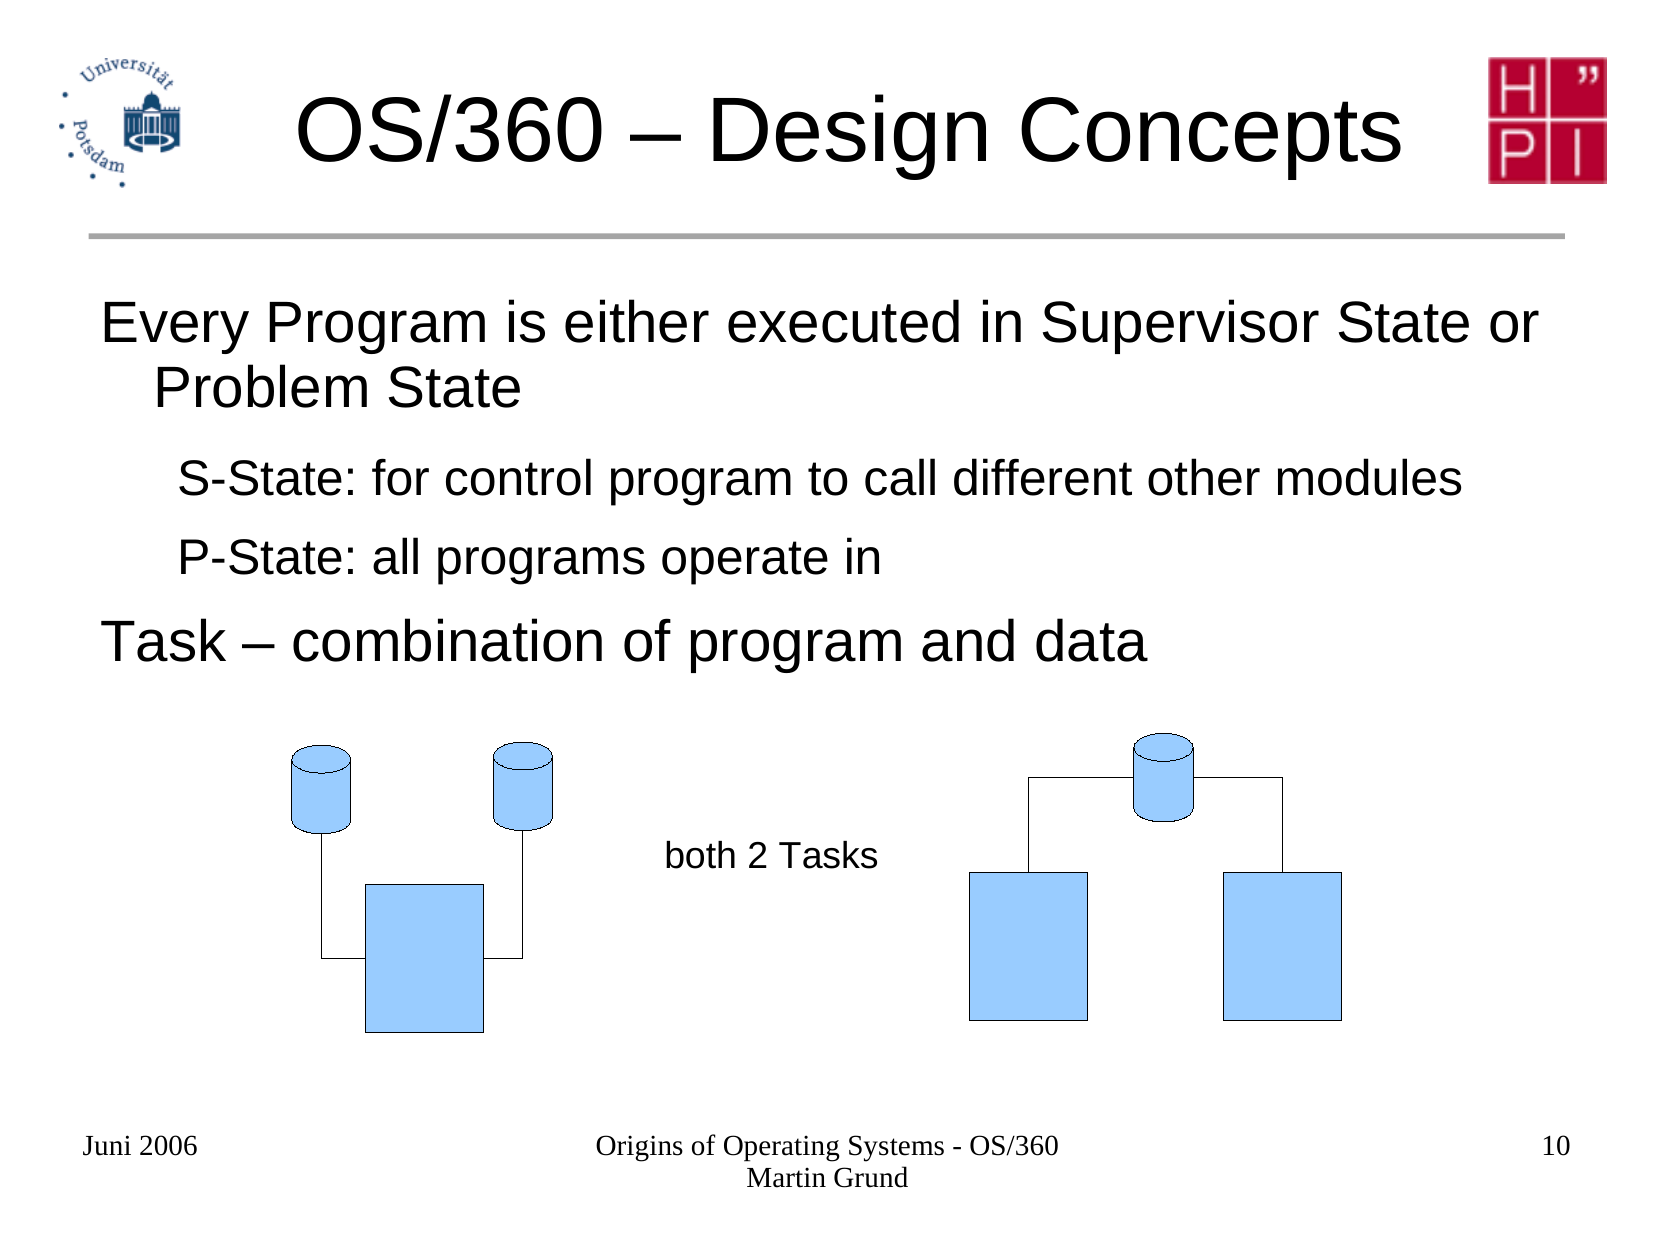

# OS/360 – Design Concepts
Every Program is either executed in Supervisor State or Problem State
S-State: for control program to call different other modules
P-State: all programs operate in
Task – combination of program and data
both 2 Tasks
Juni 2006
Origins of Operating Systems - OS/360
10